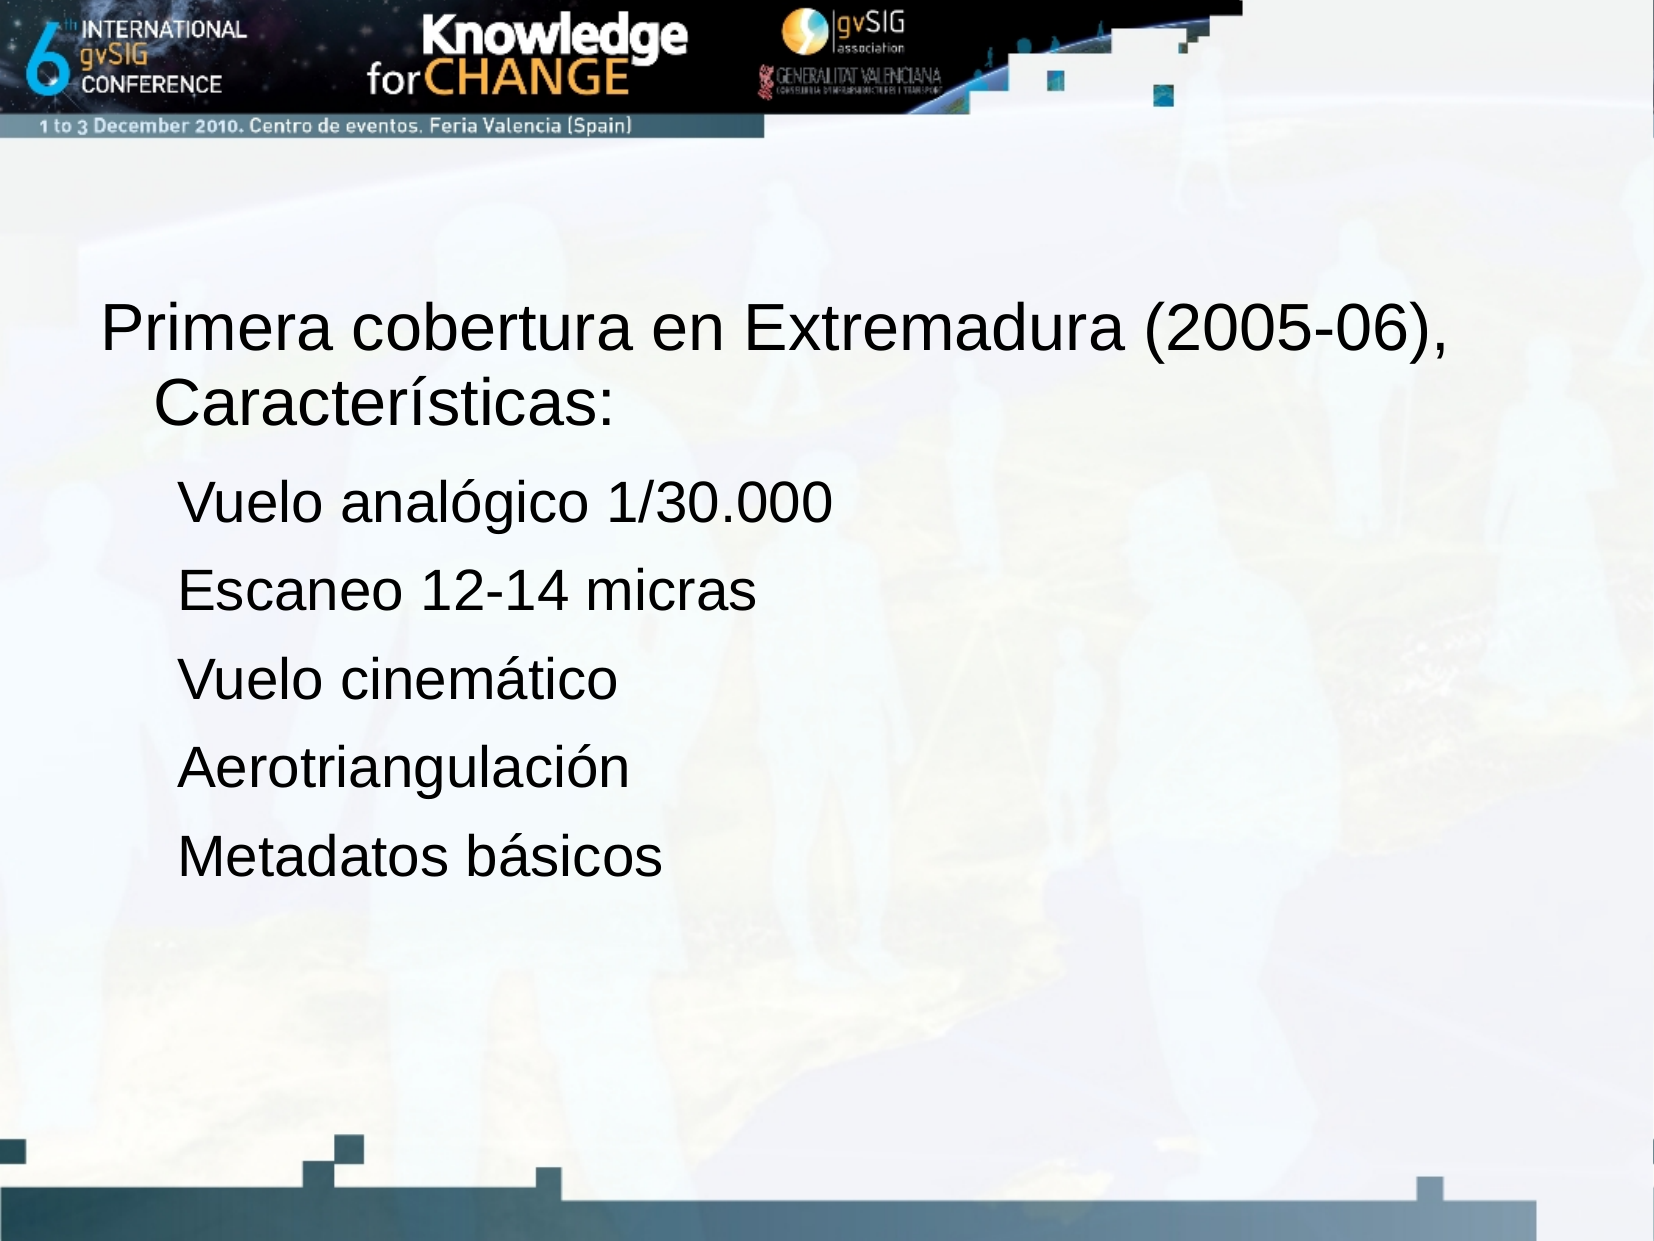

# Primera cobertura en Extremadura (2005-06), Características:
Vuelo analógico 1/30.000
Escaneo 12-14 micras
Vuelo cinemático
Aerotriangulación
Metadatos básicos